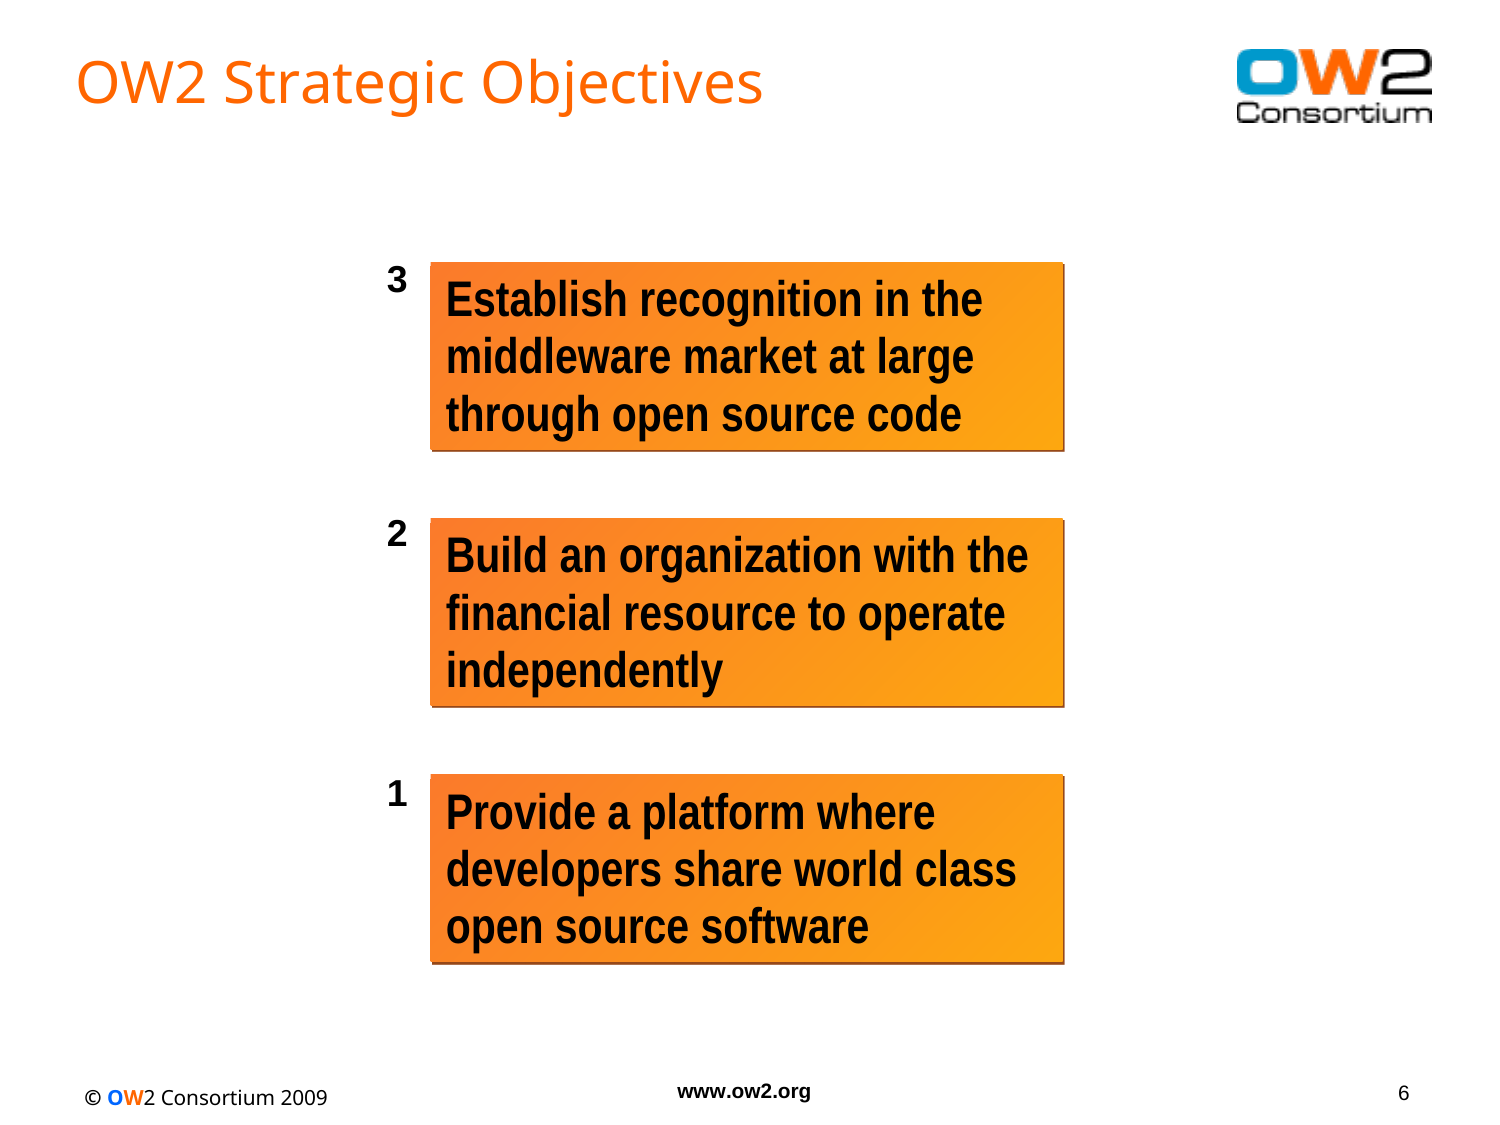

# OW2 Strategic Objectives
3
Establish recognition in the middleware market at large through open source code
2
Build an organization with the financial resource to operate independently
1
Provide a platform where developers share world class open source software
6